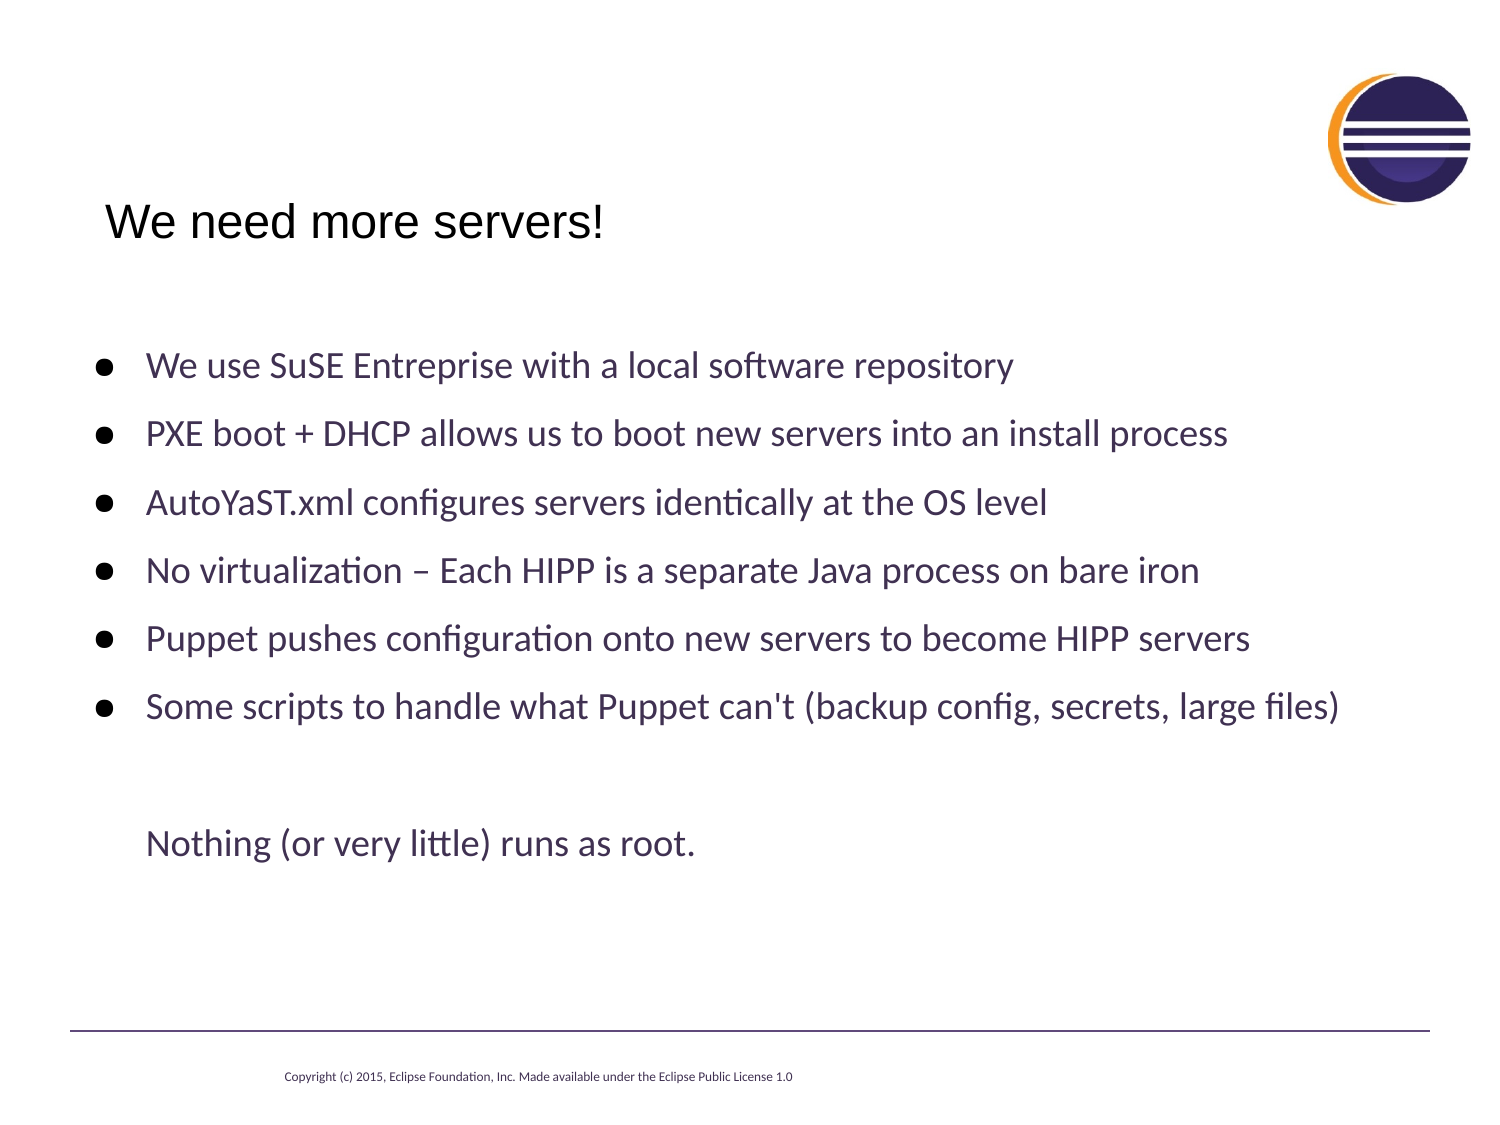

# We need more servers!
We use SuSE Entreprise with a local software repository
PXE boot + DHCP allows us to boot new servers into an install process
AutoYaST.xml configures servers identically at the OS level
No virtualization – Each HIPP is a separate Java process on bare iron
Puppet pushes configuration onto new servers to become HIPP servers
Some scripts to handle what Puppet can't (backup config, secrets, large files)
Nothing (or very little) runs as root.
Copyright (c) 2015, Eclipse Foundation, Inc. Made available under the Eclipse Public License 1.0!!